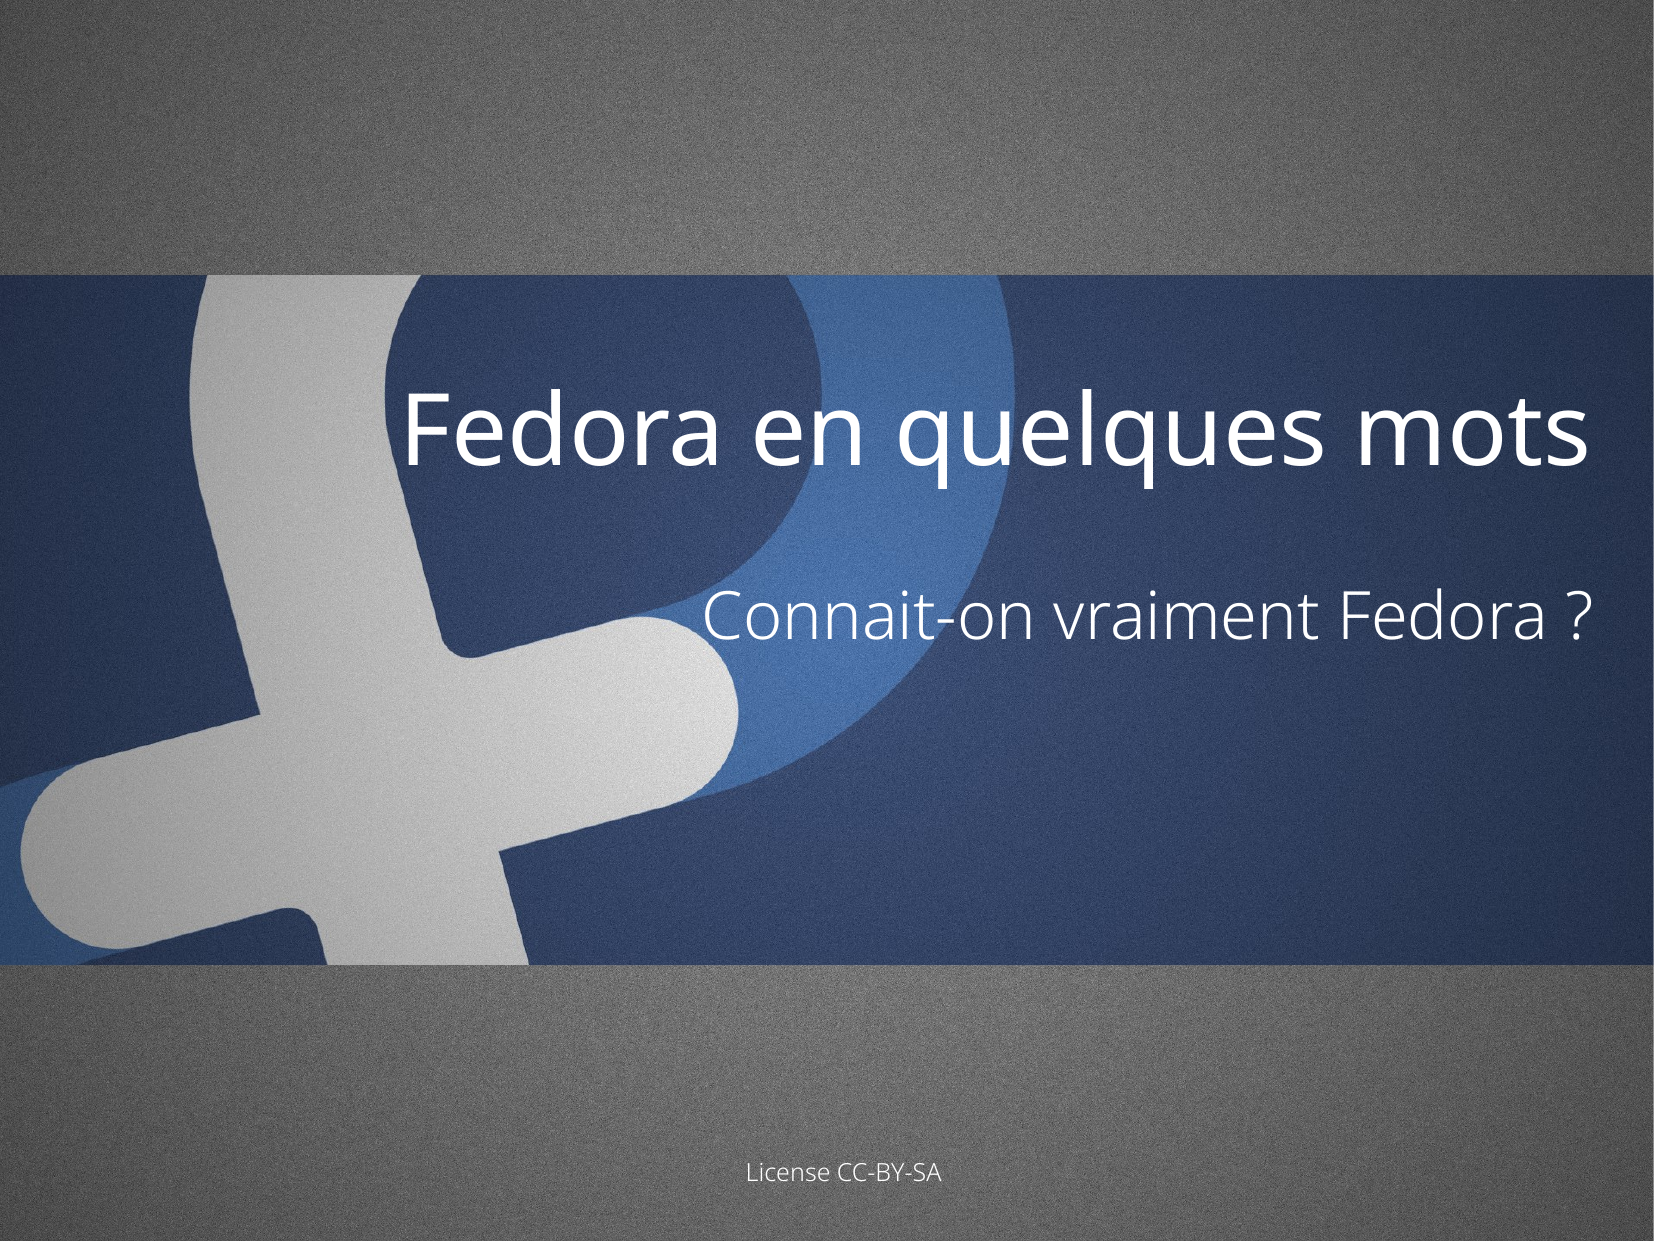

# Fedora en quelques mots
Connait-on vraiment Fedora ?
License CC-BY-SA